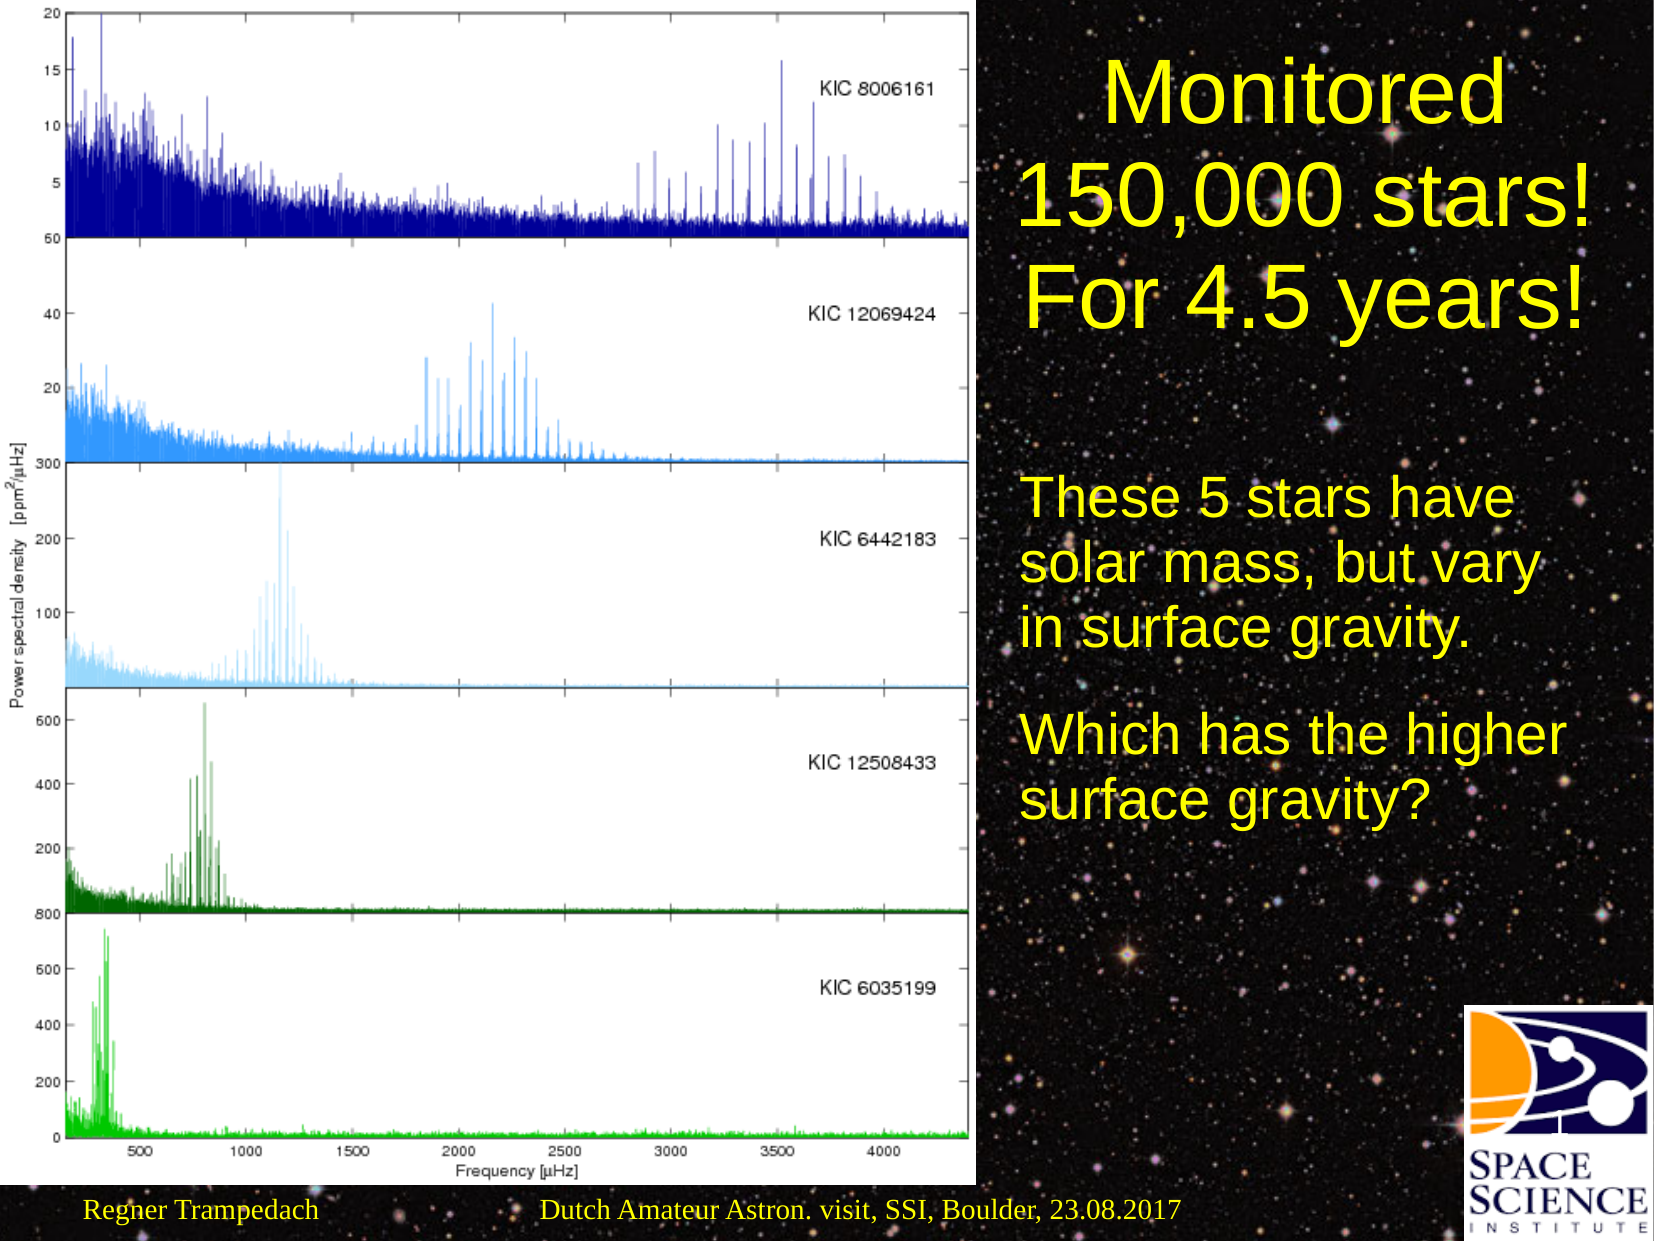

# Monitored 150,000 stars! For 4.5 years!
These 5 stars have solar mass, but vary in surface gravity.
Which has the higher surface gravity?